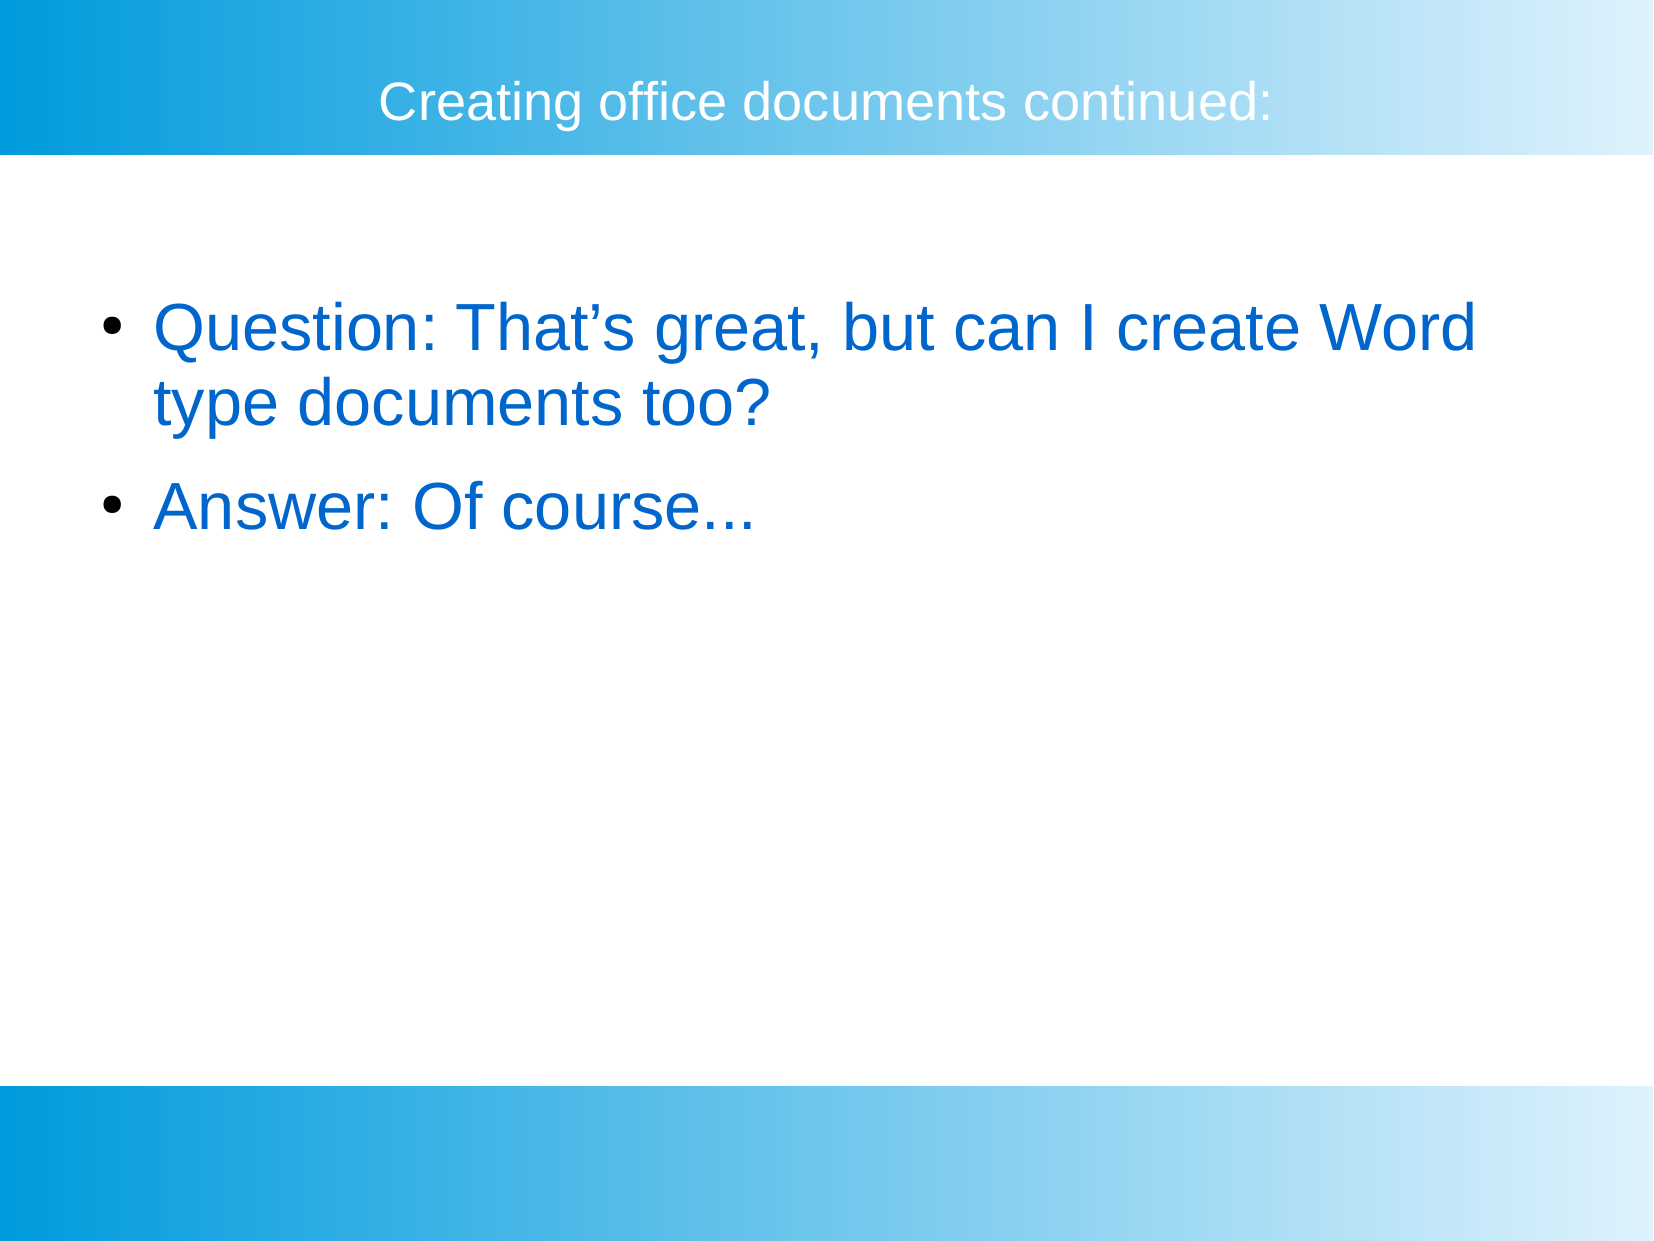

# Creating office documents continued:
Question: That’s great, but can I create Word type documents too?
Answer: Of course...